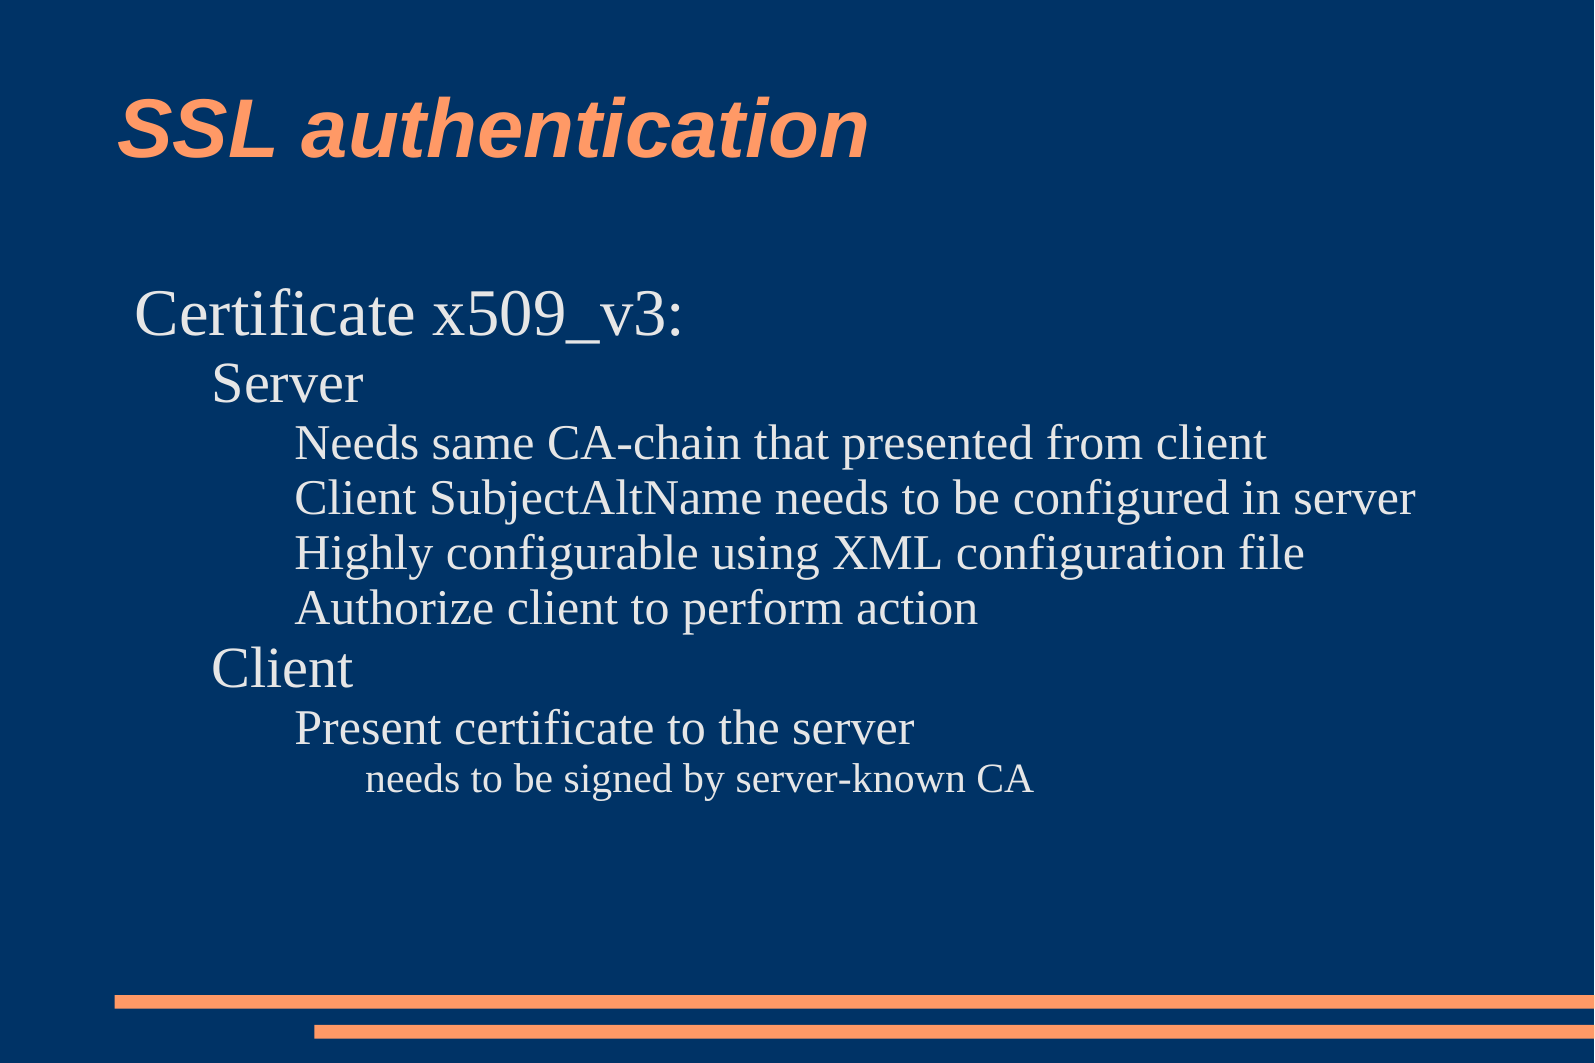

# SSL authentication
Certificate x509_v3:
Server
Needs same CA-chain that presented from client
Client SubjectAltName needs to be configured in server
Highly configurable using XML configuration file
Authorize client to perform action
Client
Present certificate to the server
needs to be signed by server-known CA